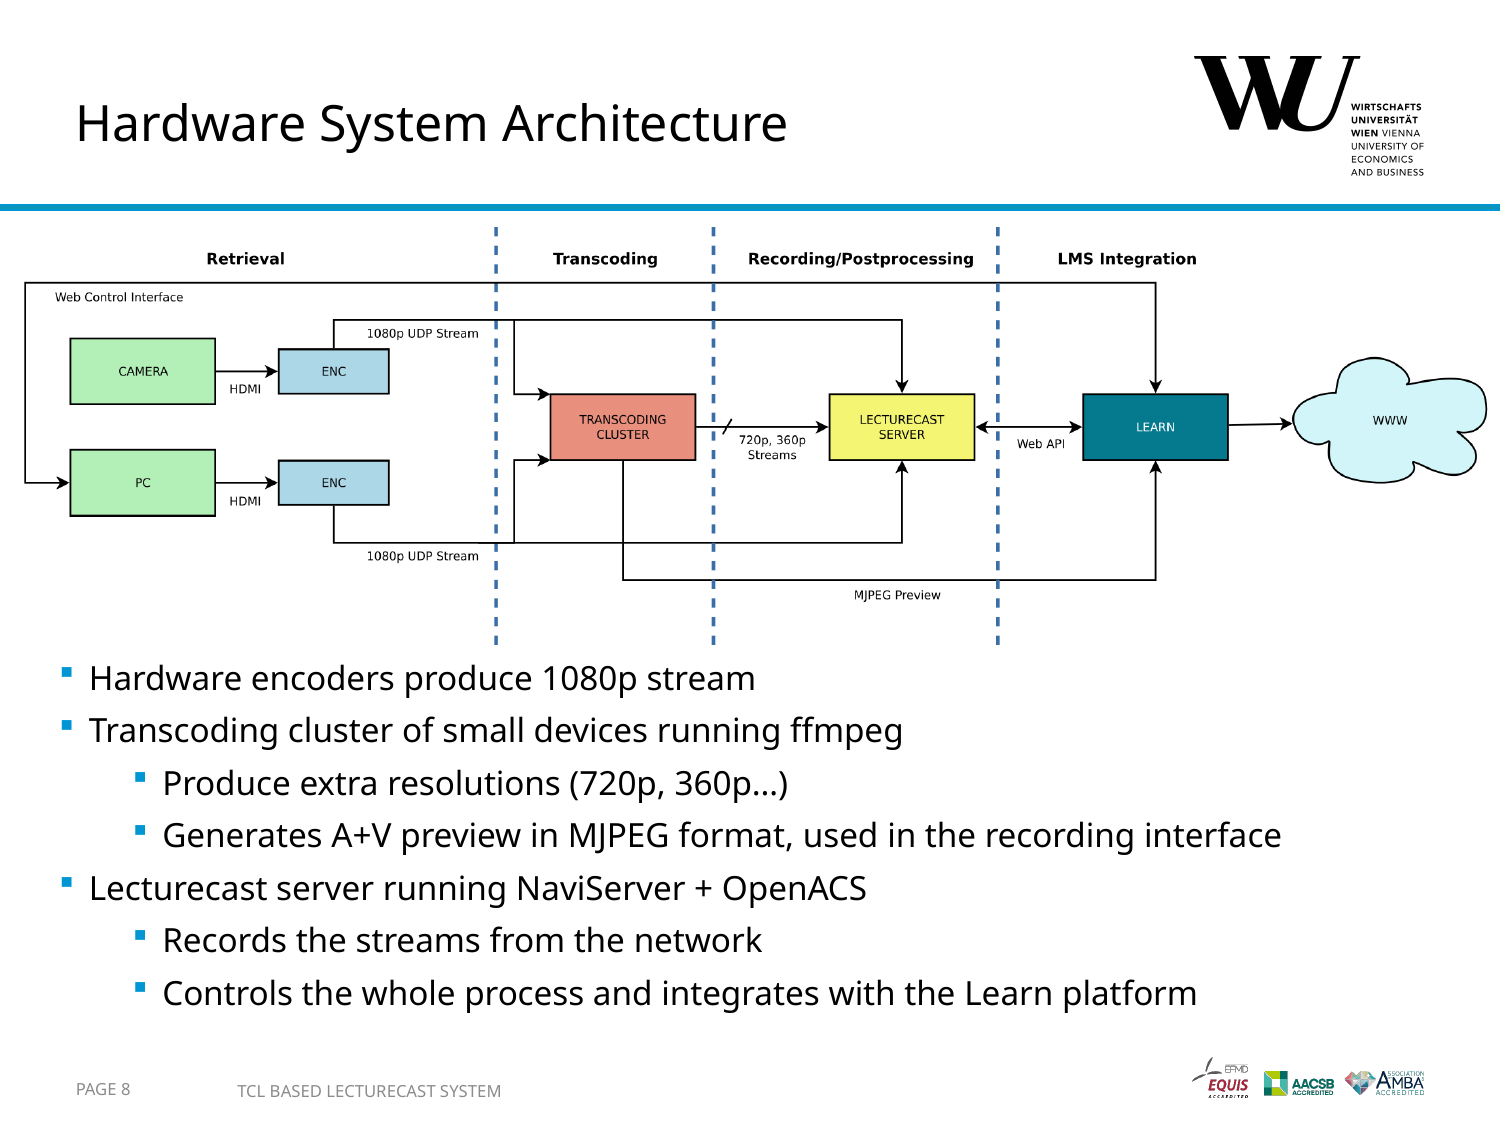

# Hardware System Architecture
Hardware encoders produce 1080p stream
Transcoding cluster of small devices running ffmpeg
Produce extra resolutions (720p, 360p…)
Generates A+V preview in MJPEG format, used in the recording interface
Lecturecast server running NaviServer + OpenACS
Records the streams from the network
Controls the whole process and integrates with the Learn platform
Page
Tcl based lecturecast system